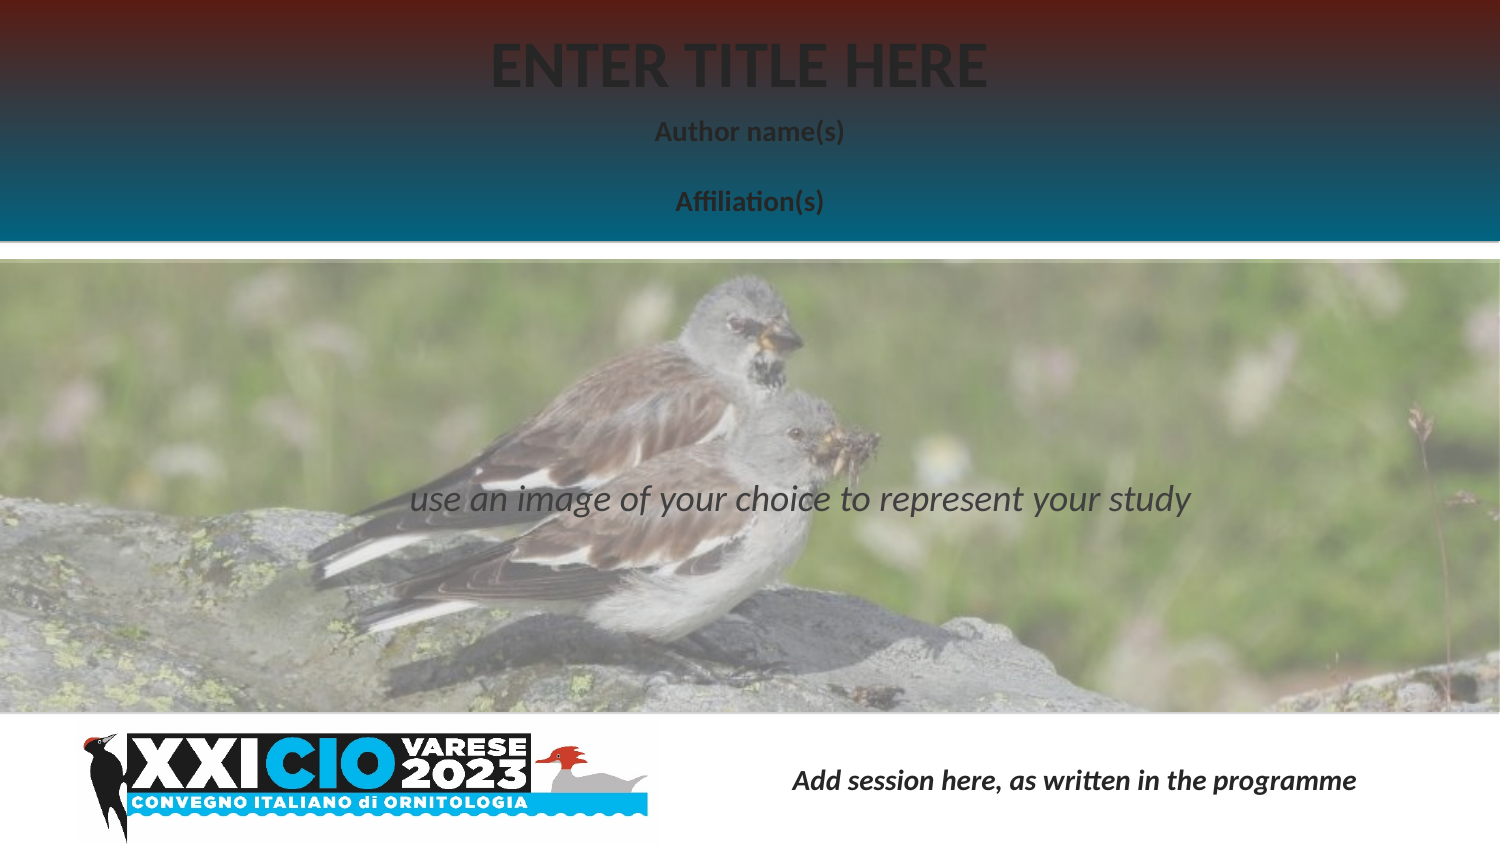

ENTER TITLE HERE
Author name(s)
Affiliation(s)
use an image of your choice to represent your study
Add session here, as written in the programme